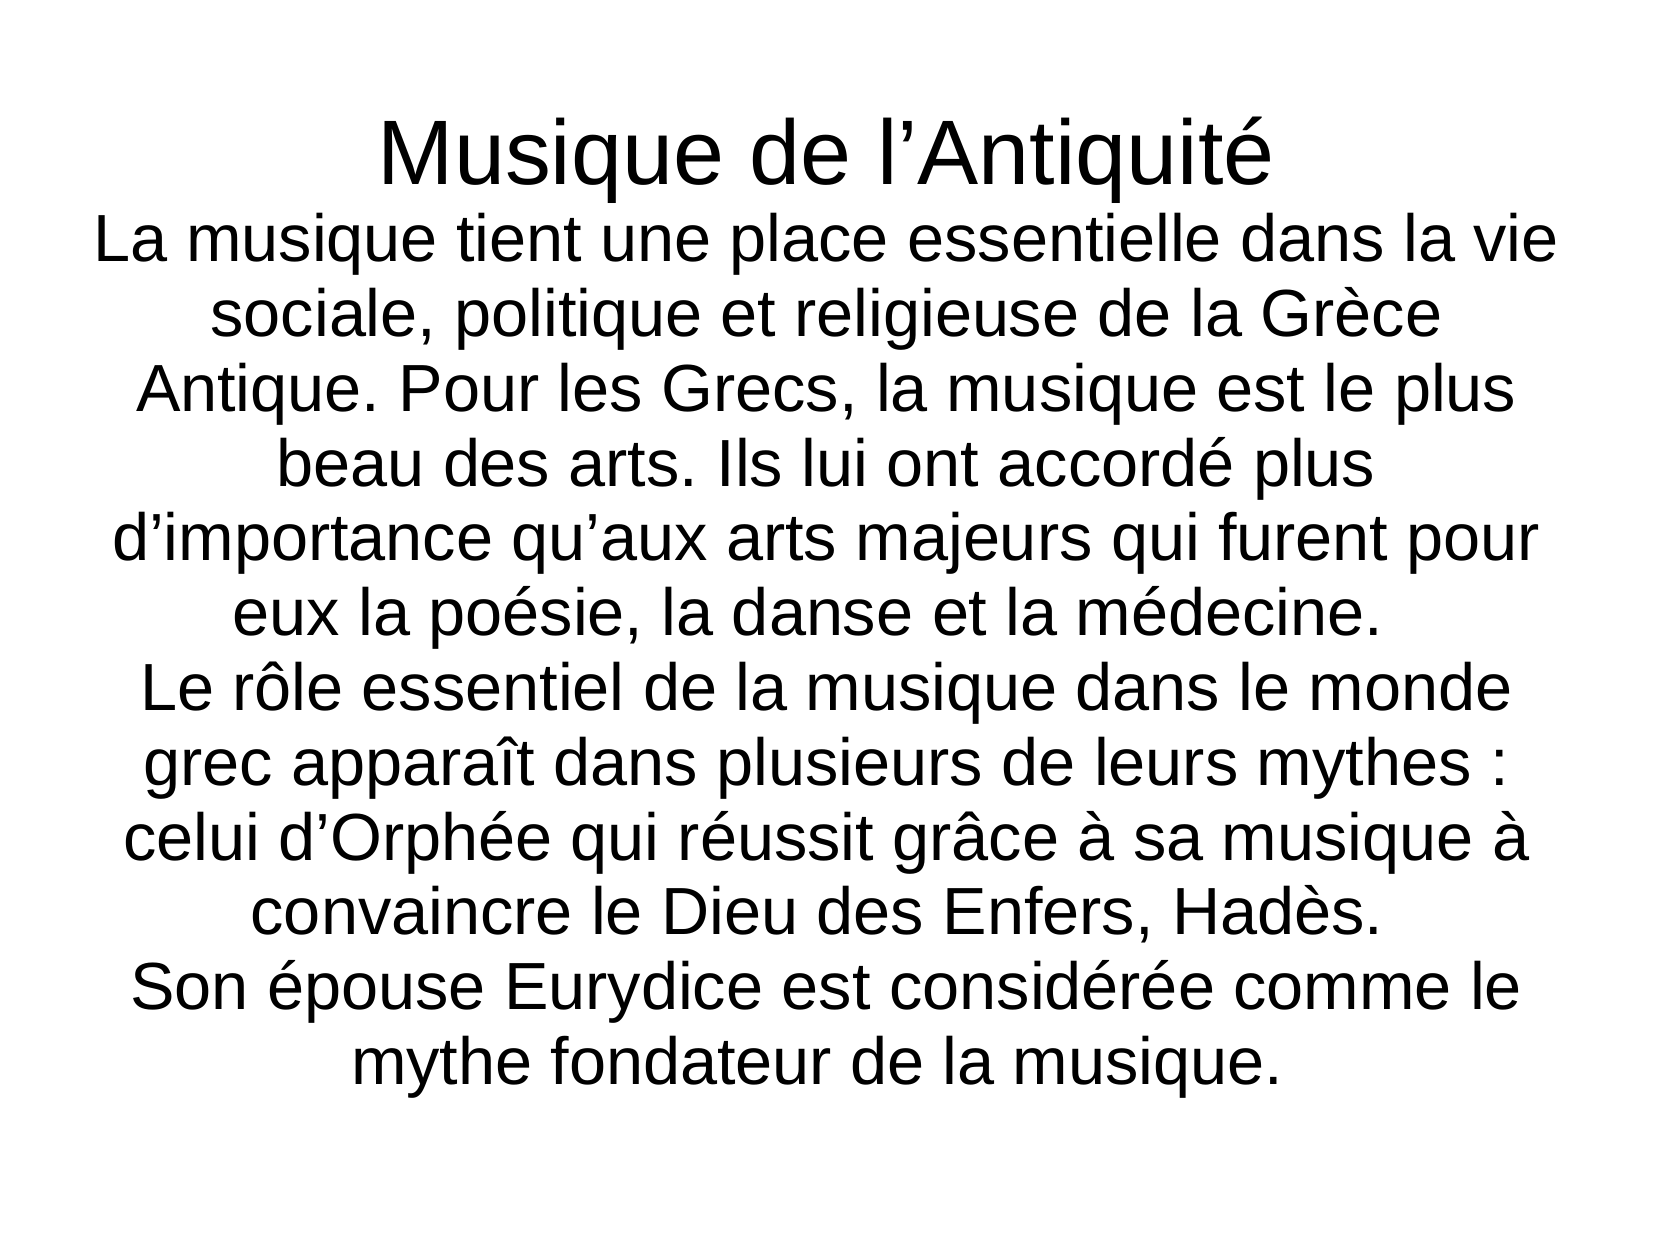

# Musique de l’Antiquité
La musique tient une place essentielle dans la vie sociale, politique et religieuse de la Grèce Antique. Pour les Grecs, la musique est le plus beau des arts. Ils lui ont accordé plus d’importance qu’aux arts majeurs qui furent pour eux la poésie, la danse et la médecine.
Le rôle essentiel de la musique dans le monde grec apparaît dans plusieurs de leurs mythes : celui d’Orphée qui réussit grâce à sa musique à convaincre le Dieu des Enfers, Hadès.
Son épouse Eurydice est considérée comme le mythe fondateur de la musique.